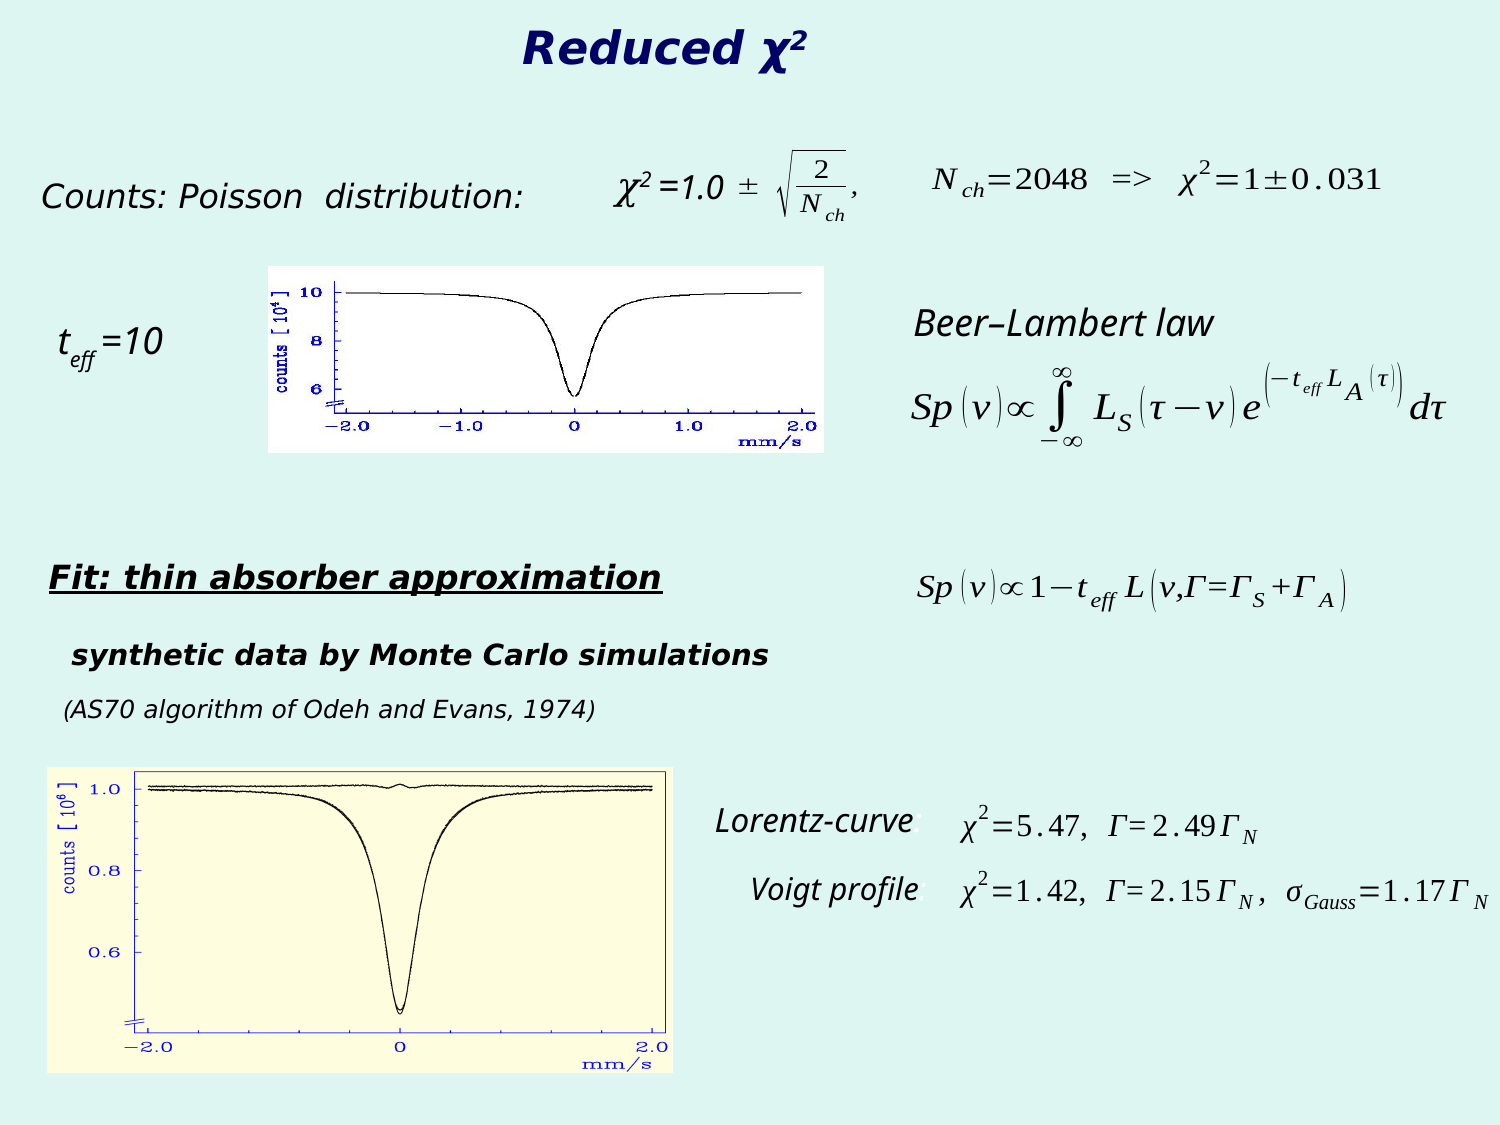

Reduced χ2
 χ2 =1.0
Counts: Poisson distribution:
Beer–Lambert law
teff =10
Fit: thin absorber approximation
synthetic data by Monte Carlo simulations
(AS70 algorithm of Odeh and Evans, 1974)
Lorentz-curve:
Voigt profile: